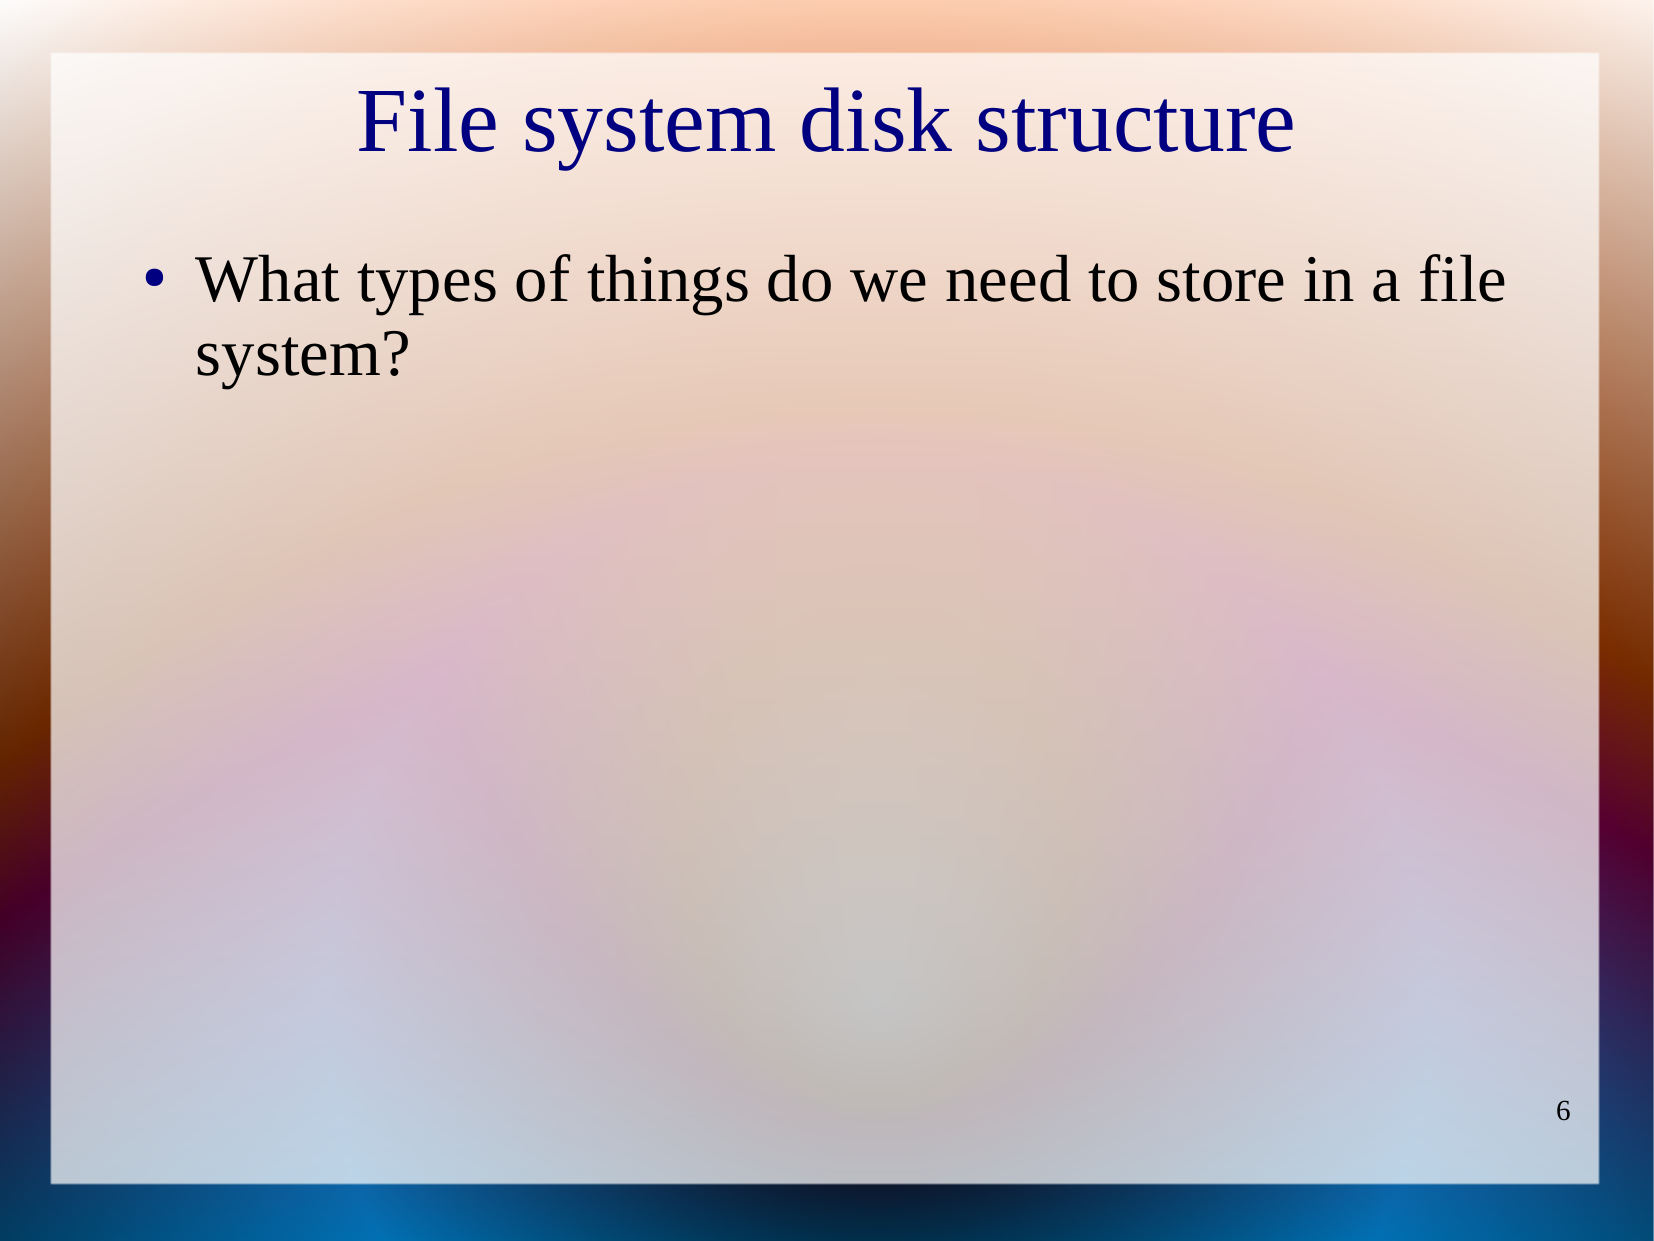

# File system disk structure
What types of things do we need to store in a file system?
6